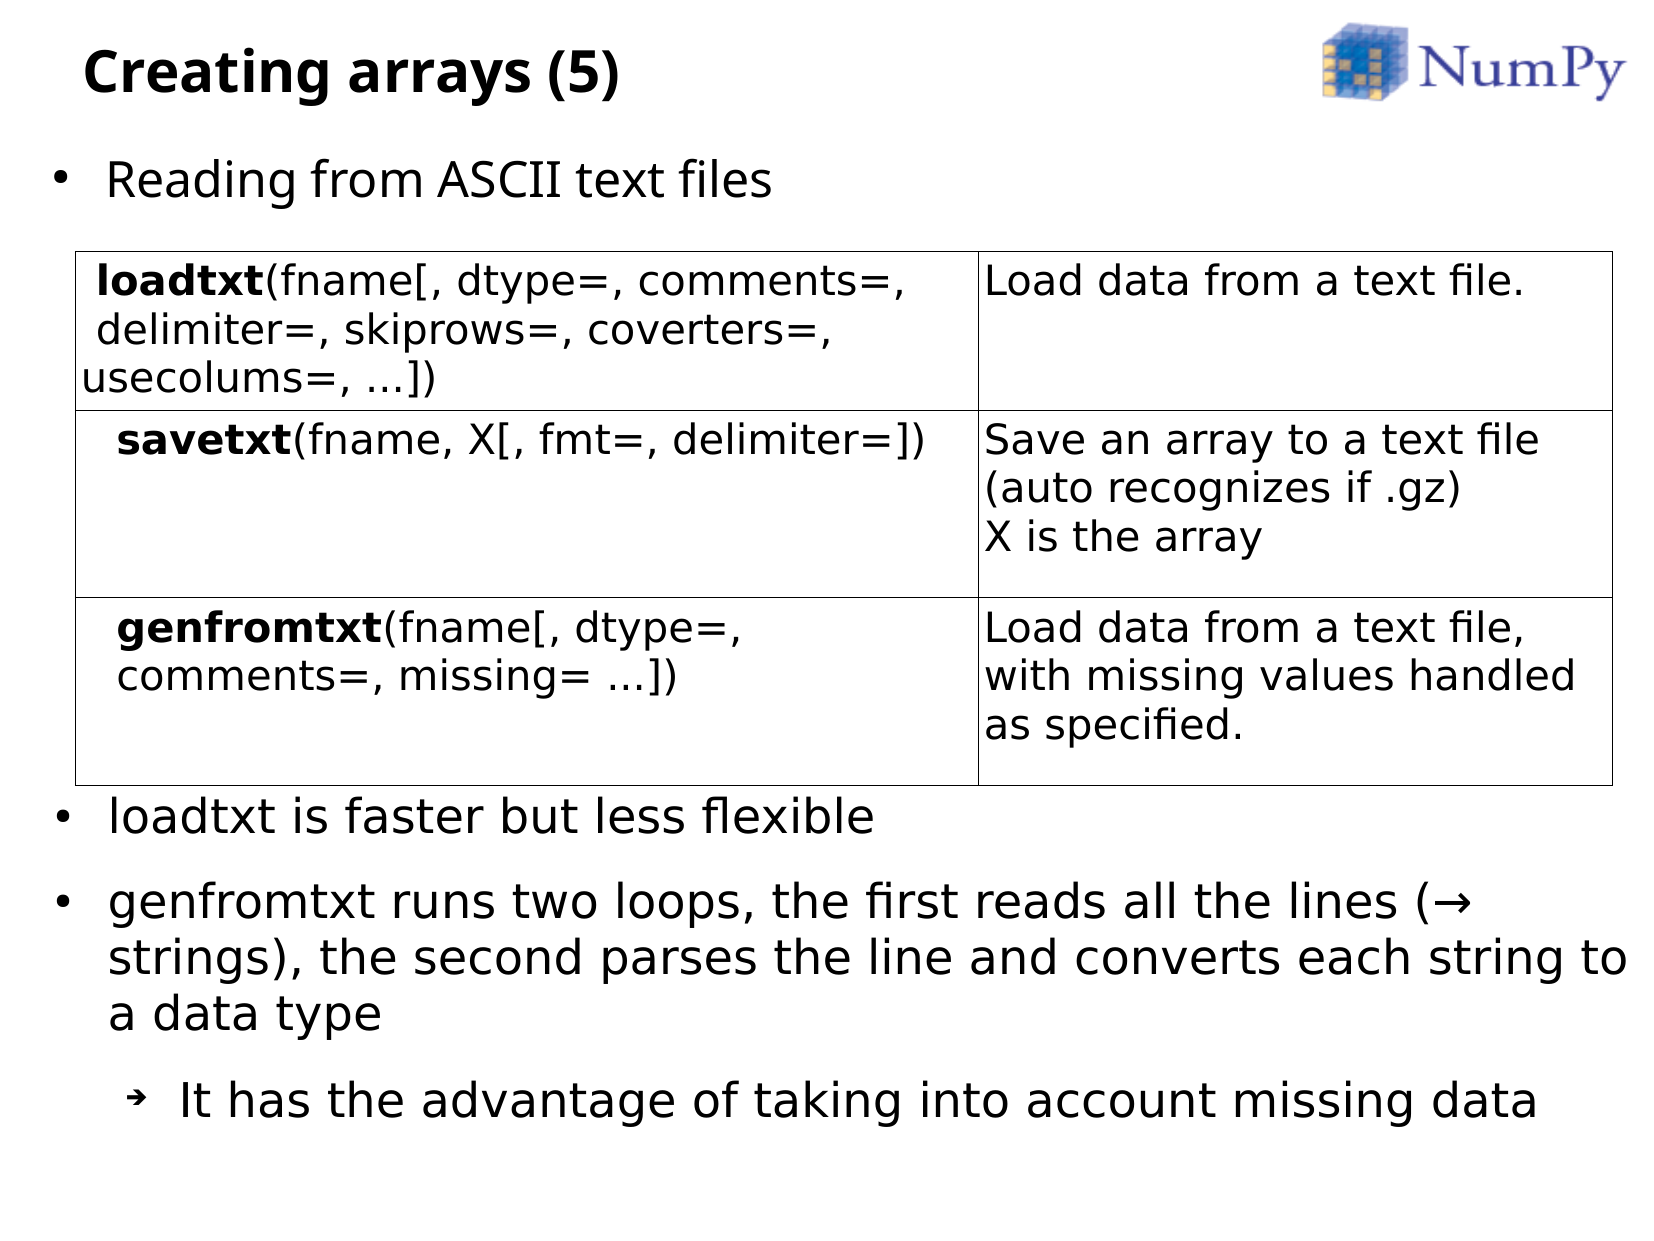

Creating arrays (5)
Reading from ASCII text files
| loadtxt(fname[, dtype=, comments=, delimiter=, skiprows=, coverters=, usecolums=, ...]) | Load data from a text file. |
| --- | --- |
| savetxt(fname, X[, fmt=, delimiter=]) | Save an array to a text file (auto recognizes if .gz) X is the array |
| genfromtxt(fname[, dtype=, comments=, missing= ...]) | Load data from a text file, with missing values handled as specified. |
# loadtxt is faster but less flexible
genfromtxt runs two loops, the first reads all the lines (→ strings), the second parses the line and converts each string to a data type
It has the advantage of taking into account missing data